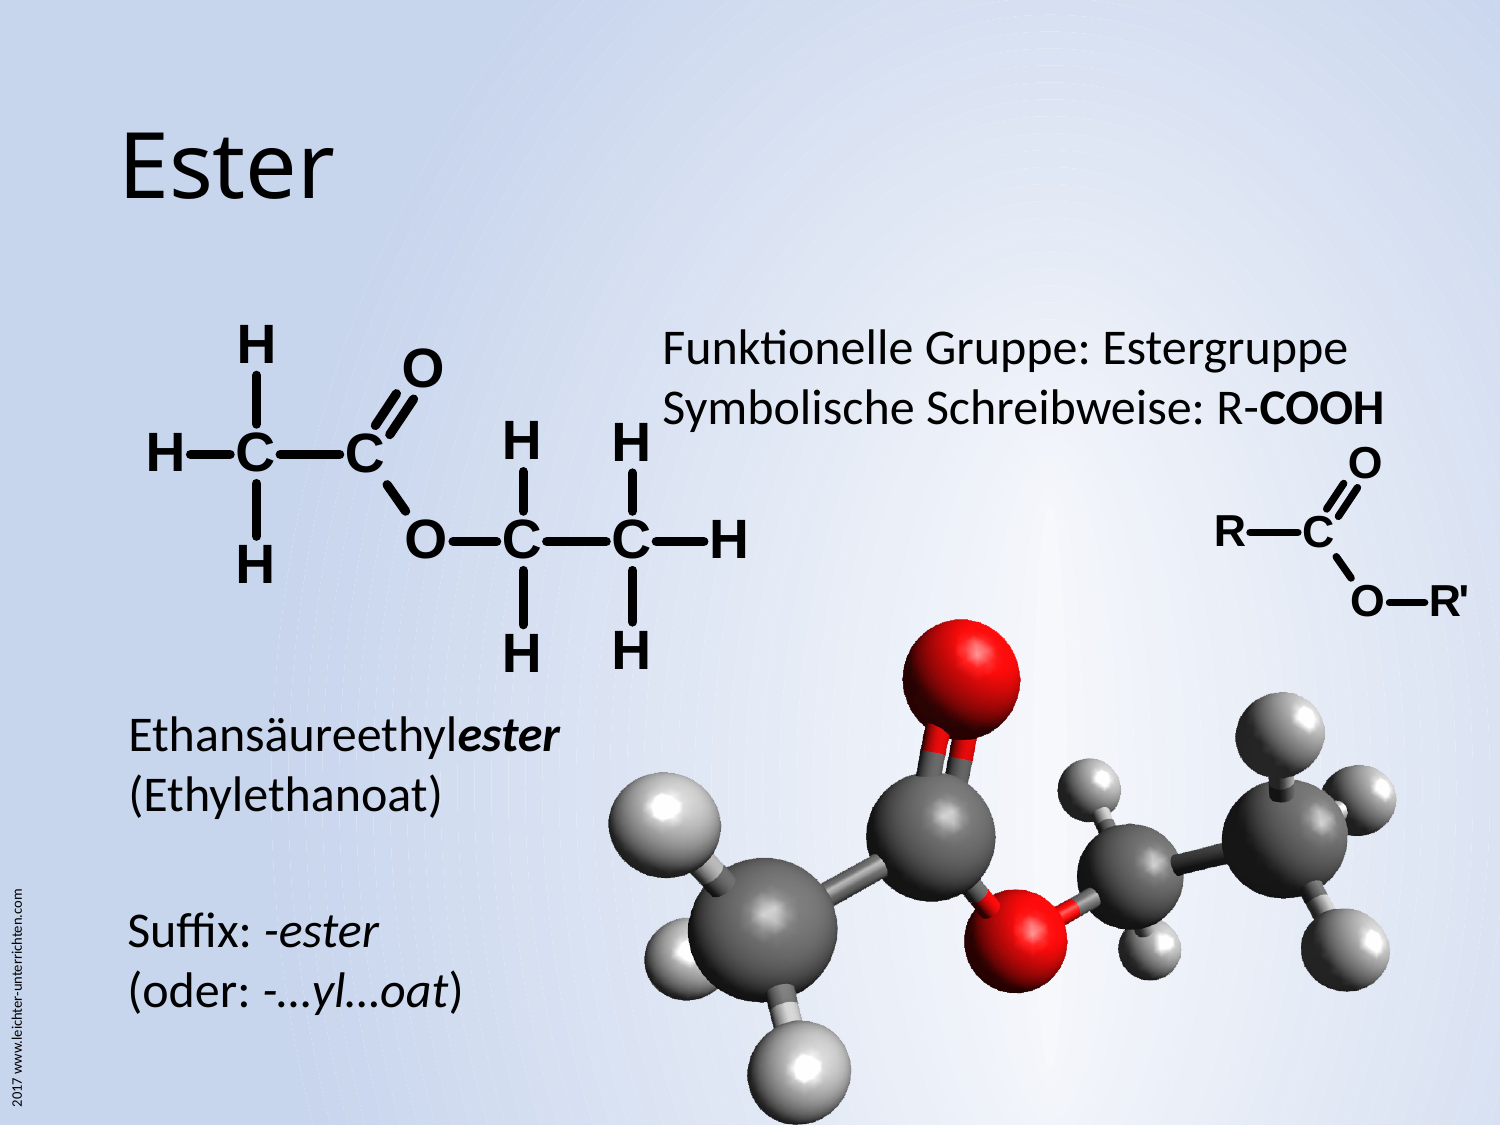

# Ester
Funktionelle Gruppe: Estergruppe
Symbolische Schreibweise: R-COOH
Ethansäureethylester
(Ethylethanoat)
Suffix: -ester
(oder: -…yl…oat)